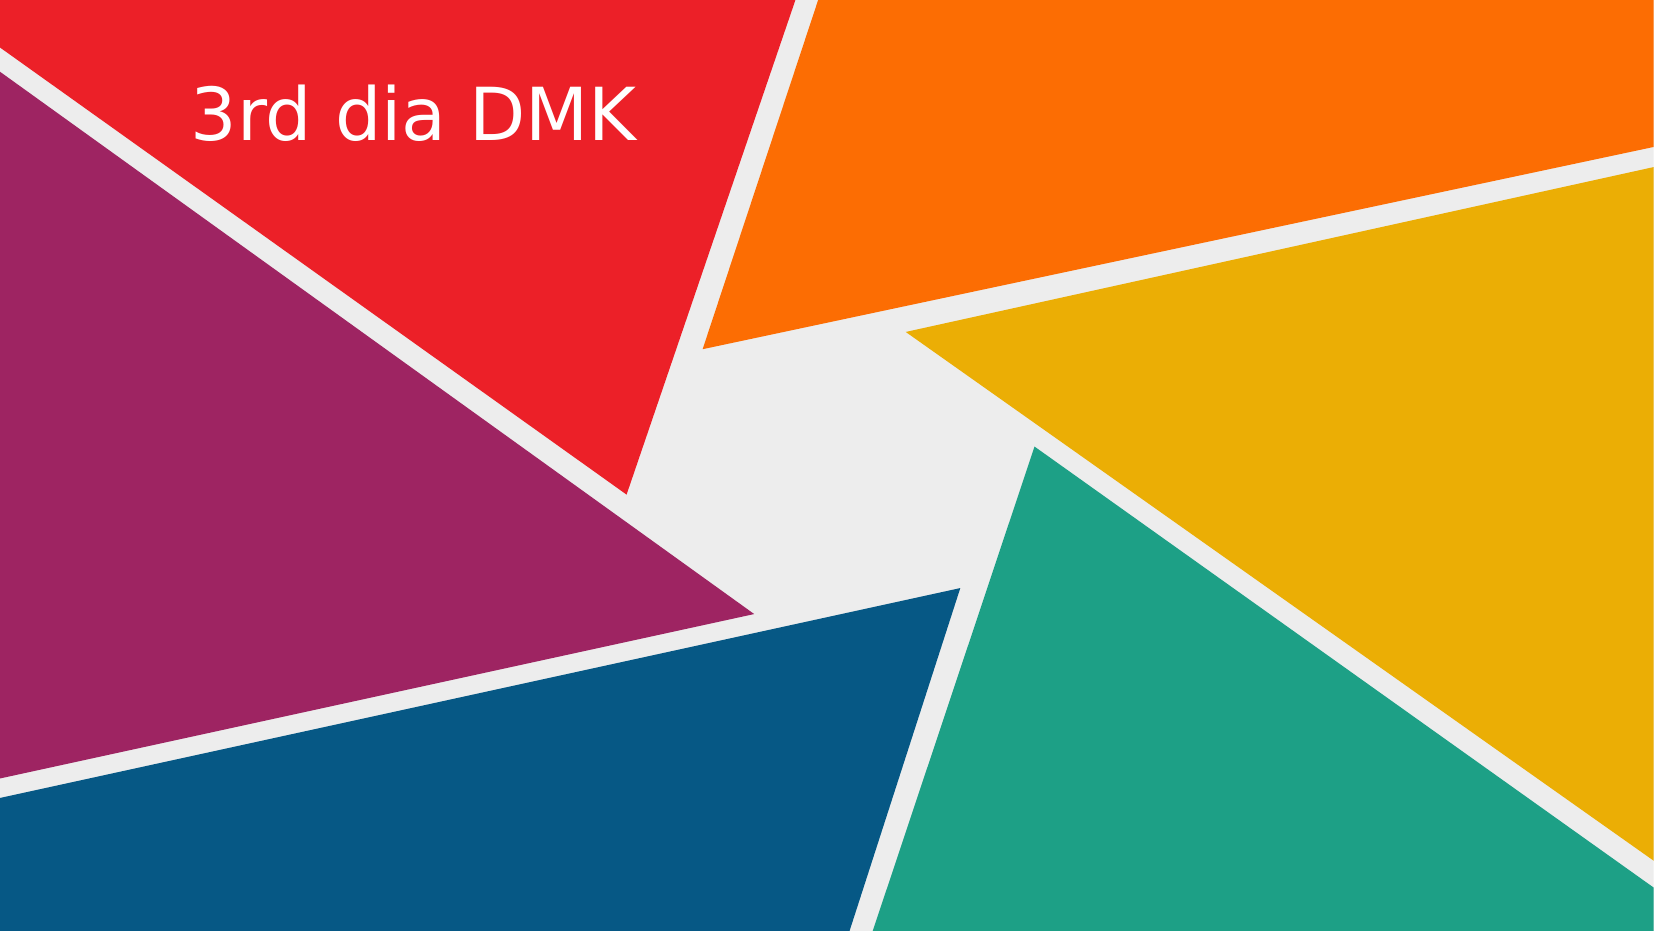

# 3rd dia DMK
2020-02-24
test DMK Template
3